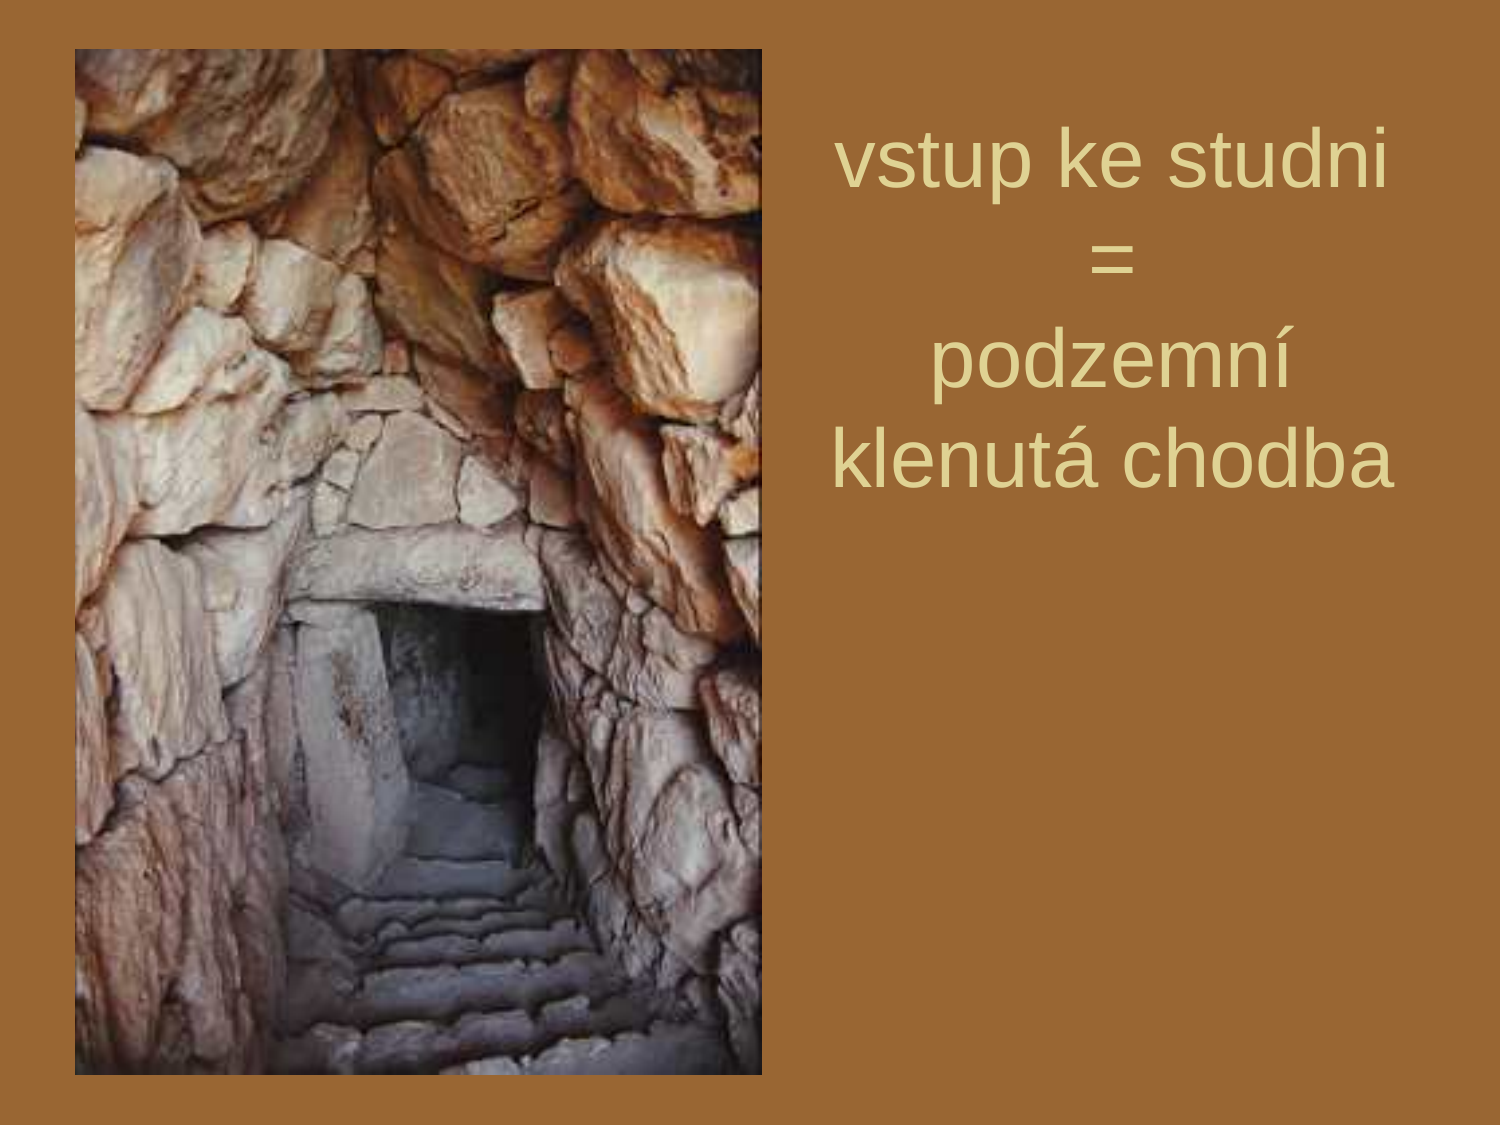

# vstup ke studni = podzemní klenutá chodba